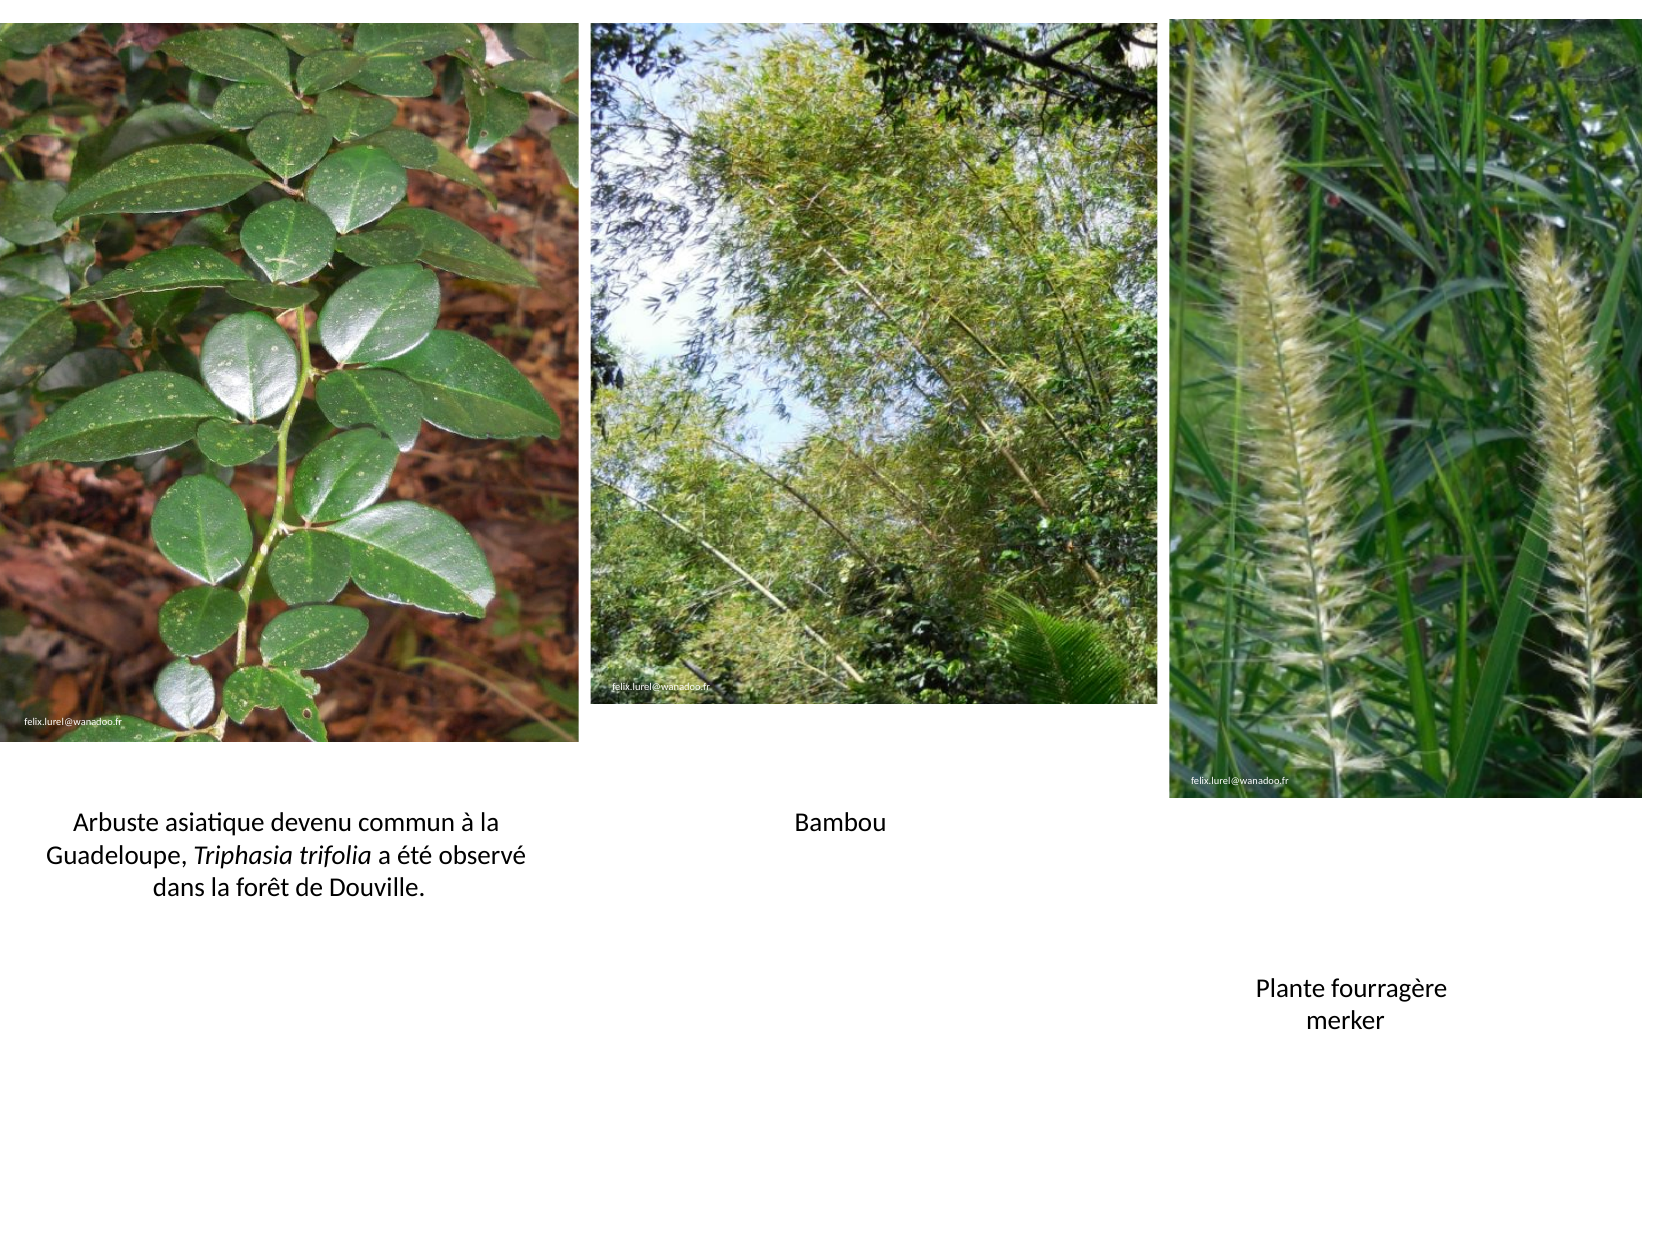

felix.lurel@wanadoo.fr
felix.lurel@wanadoo.fr
felix.lurel@wanadoo.fr
Arbuste asiatique devenu commun à la
Guadeloupe, Triphasia trifolia a été observé dans la forêt de Douville.
Bambou
Plante fourragère
merker